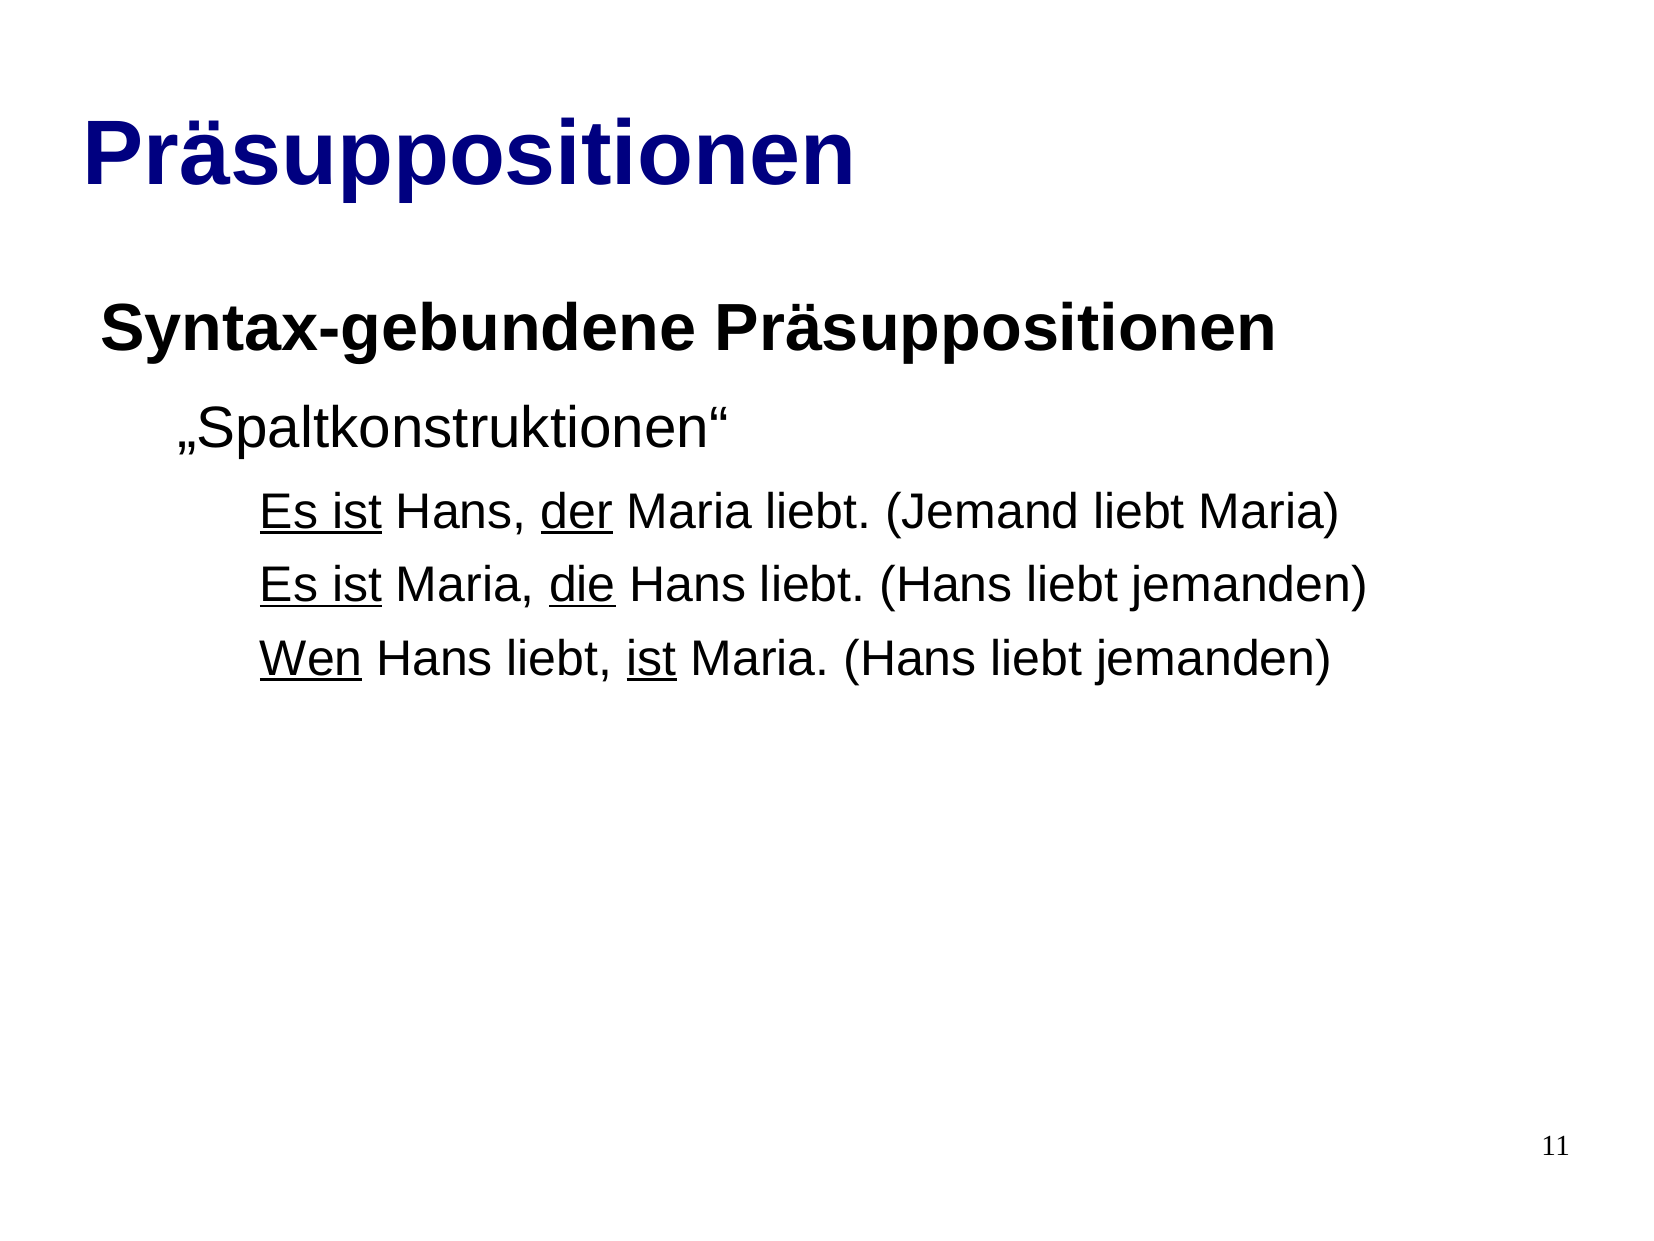

# Präsuppositionen
Syntax-gebundene Präsuppositionen
„Spaltkonstruktionen“
Es ist Hans, der Maria liebt. (Jemand liebt Maria)
Es ist Maria, die Hans liebt. (Hans liebt jemanden)
Wen Hans liebt, ist Maria. (Hans liebt jemanden)
11